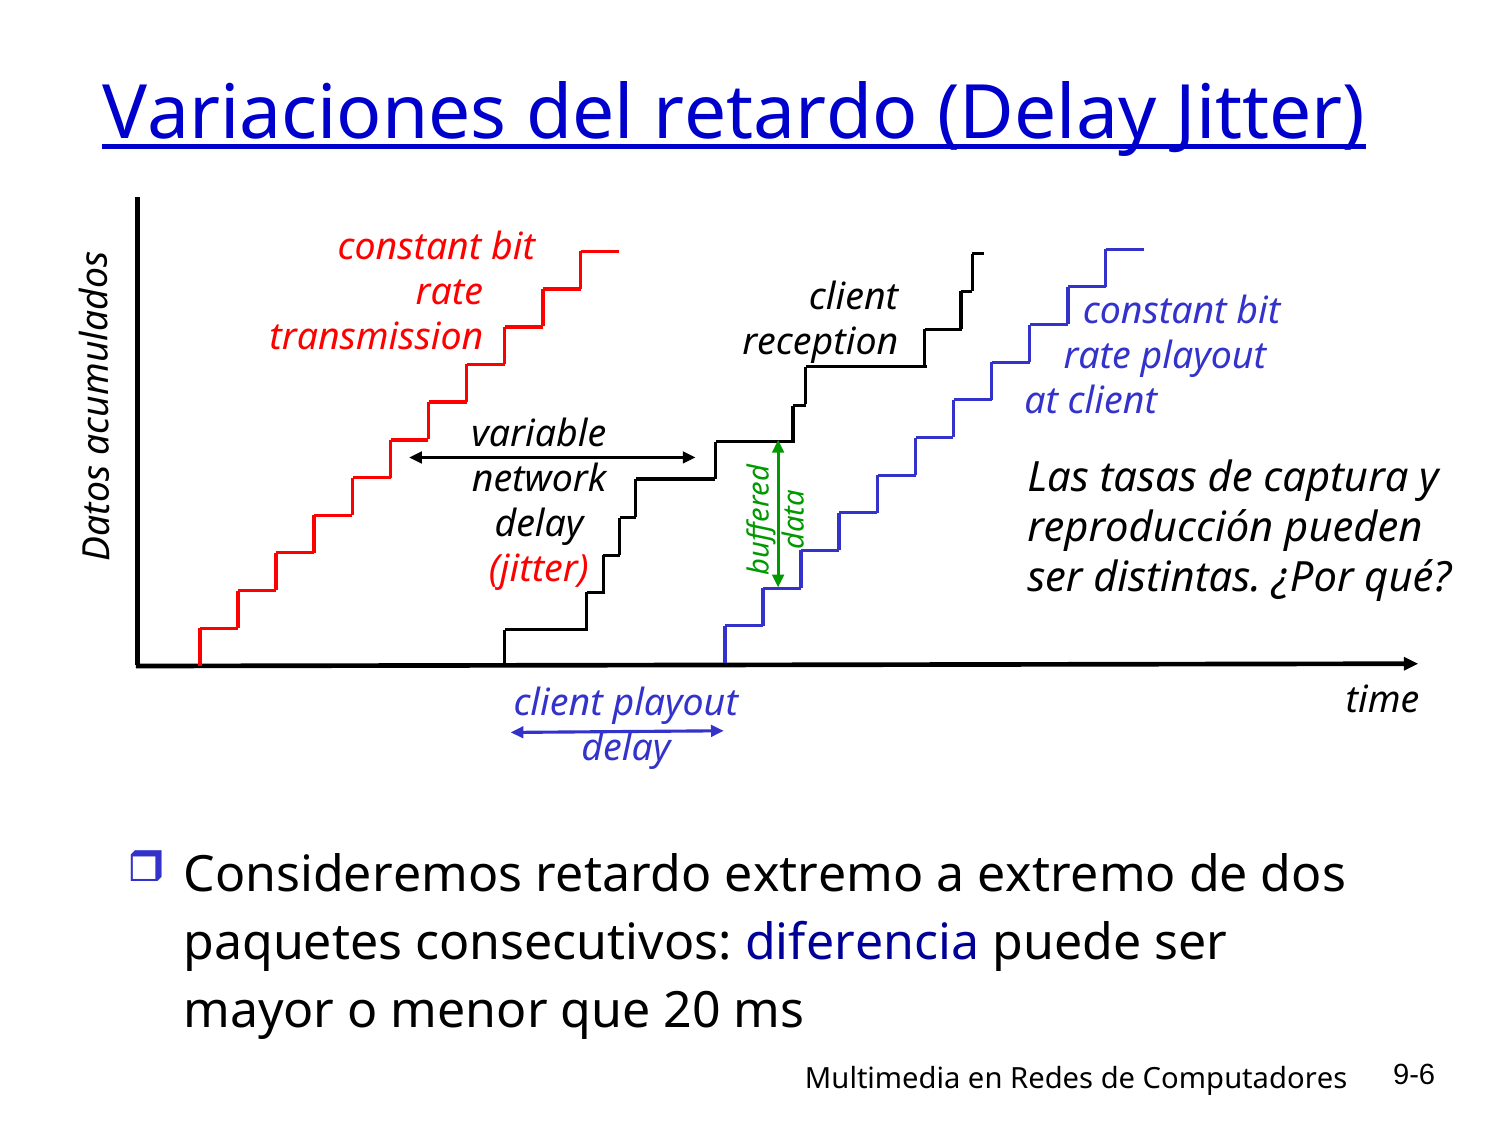

# Variaciones del retardo (Delay Jitter)
 constant bit
 rate
transmission
 constant bit
 rate playout
 at client
client playout
delay
client
reception
variable
network
delay
(jitter)
Datos acumulados
buffered
data
Las tasas de captura y reproducción pueden ser distintas. ¿Por qué?
time
Consideremos retardo extremo a extremo de dos paquetes consecutivos: diferencia puede ser mayor o menor que 20 ms
6